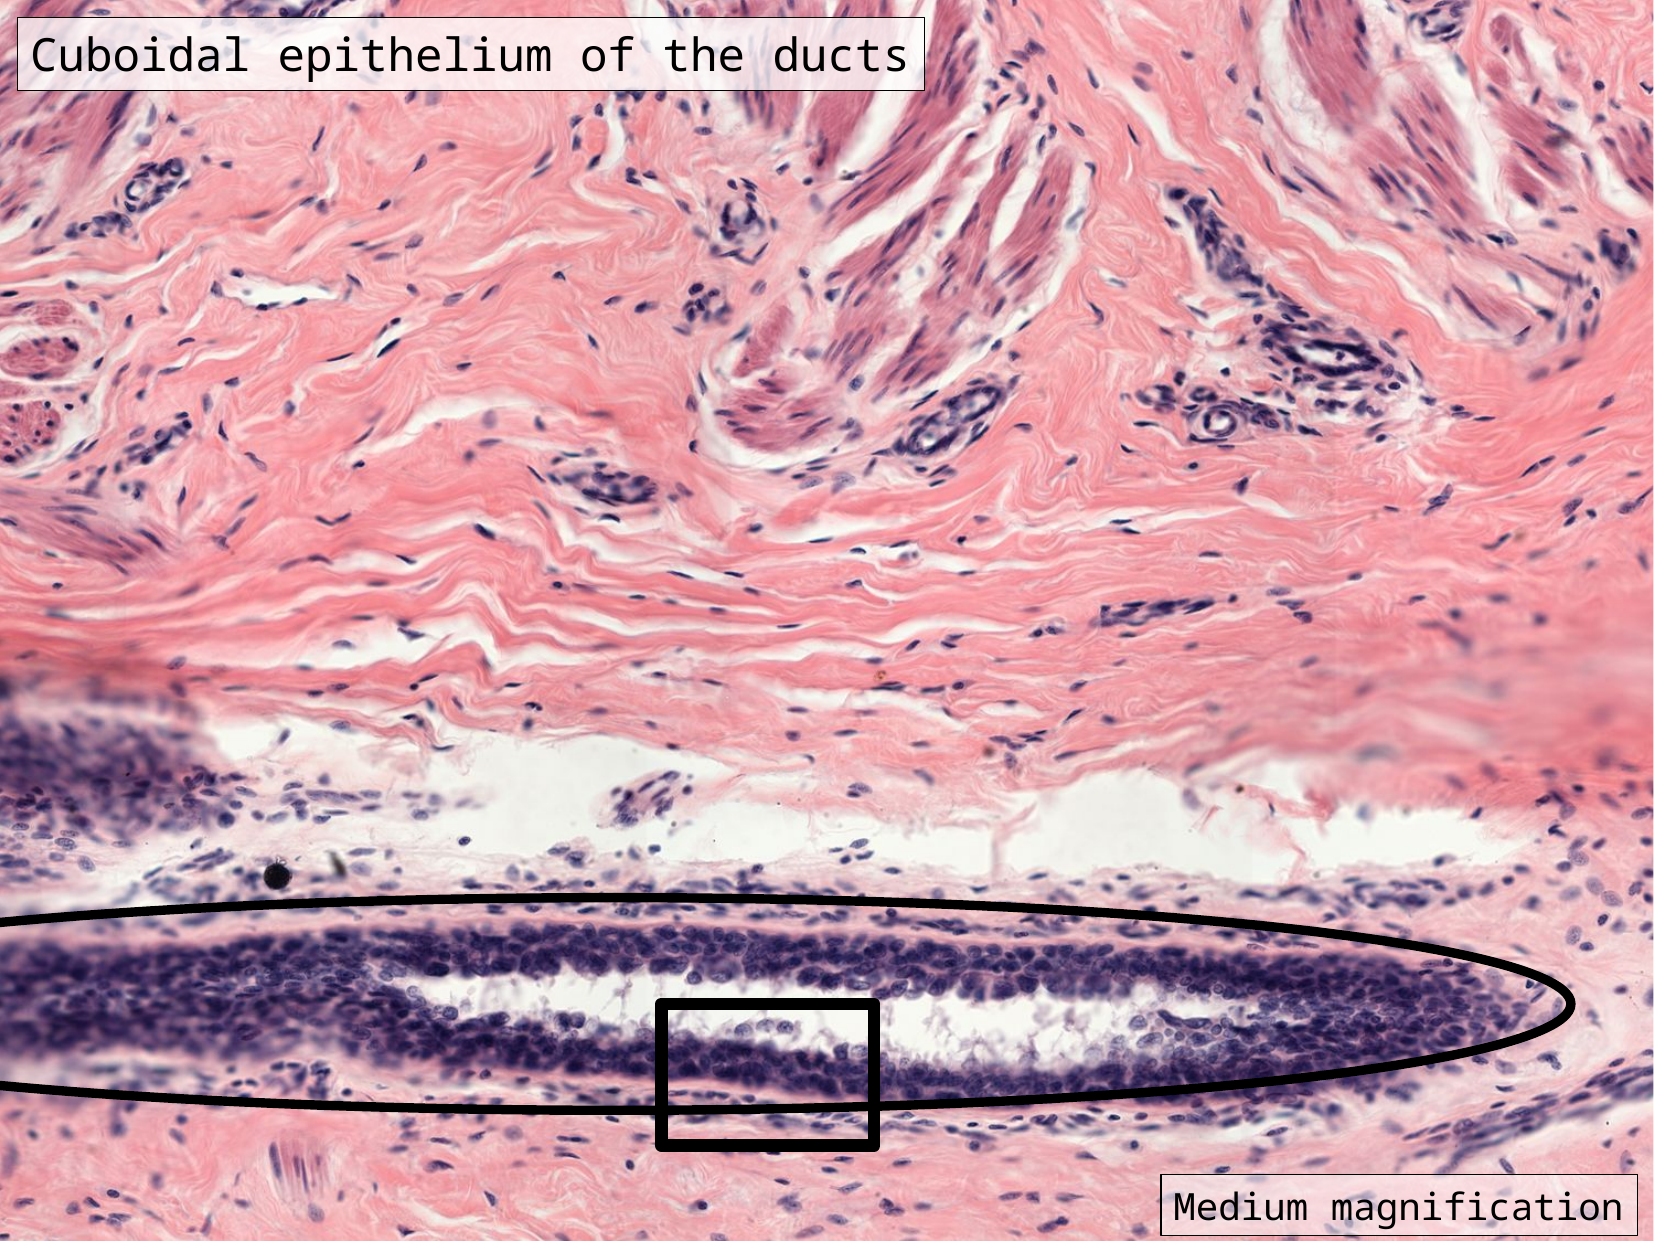

Cuboidal epithelium of the ducts
Medium magnification